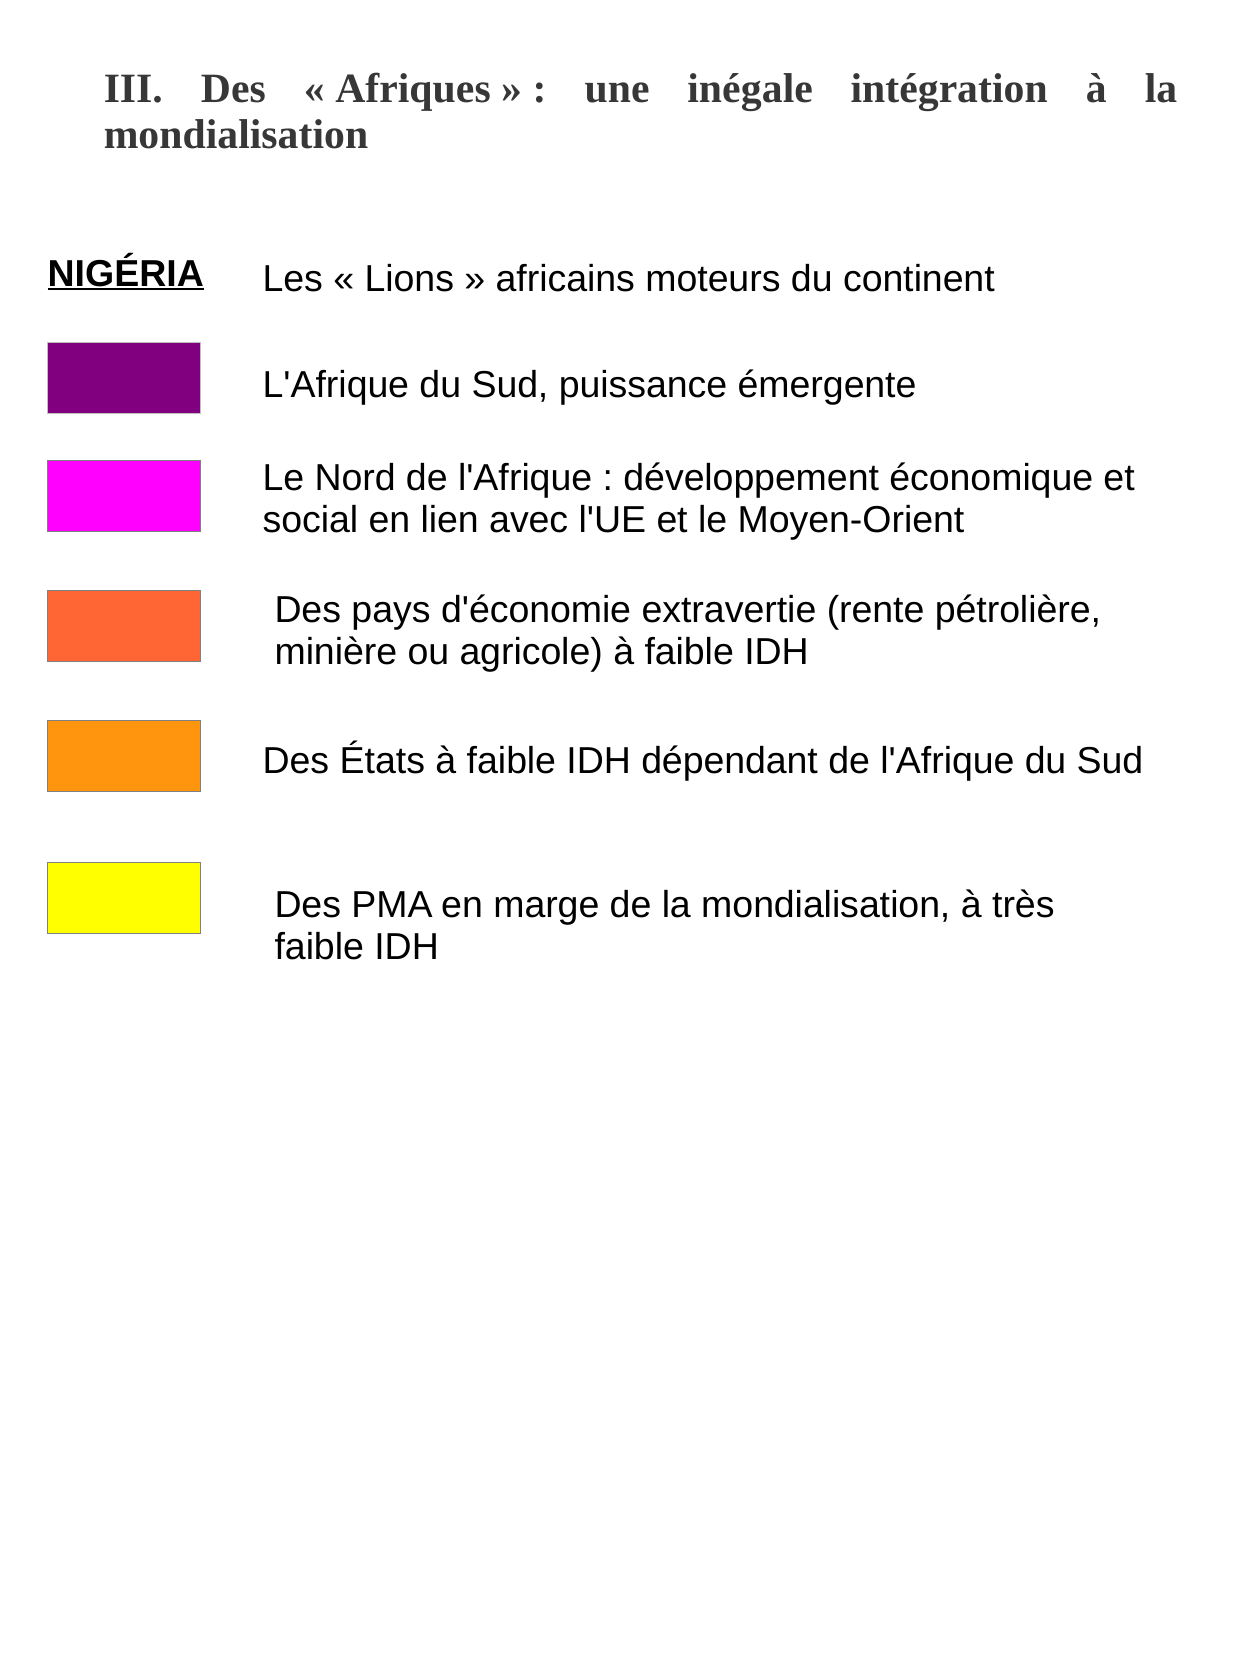

III. Des « Afriques » : une inégale intégration à la mondialisation
NIGÉRIA
Les « Lions » africains moteurs du continent
L'Afrique du Sud, puissance émergente
Le Nord de l'Afrique : développement économique et social en lien avec l'UE et le Moyen-Orient
Des pays d'économie extravertie (rente pétrolière, minière ou agricole) à faible IDH
Des États à faible IDH dépendant de l'Afrique du Sud
Des PMA en marge de la mondialisation, à très faible IDH